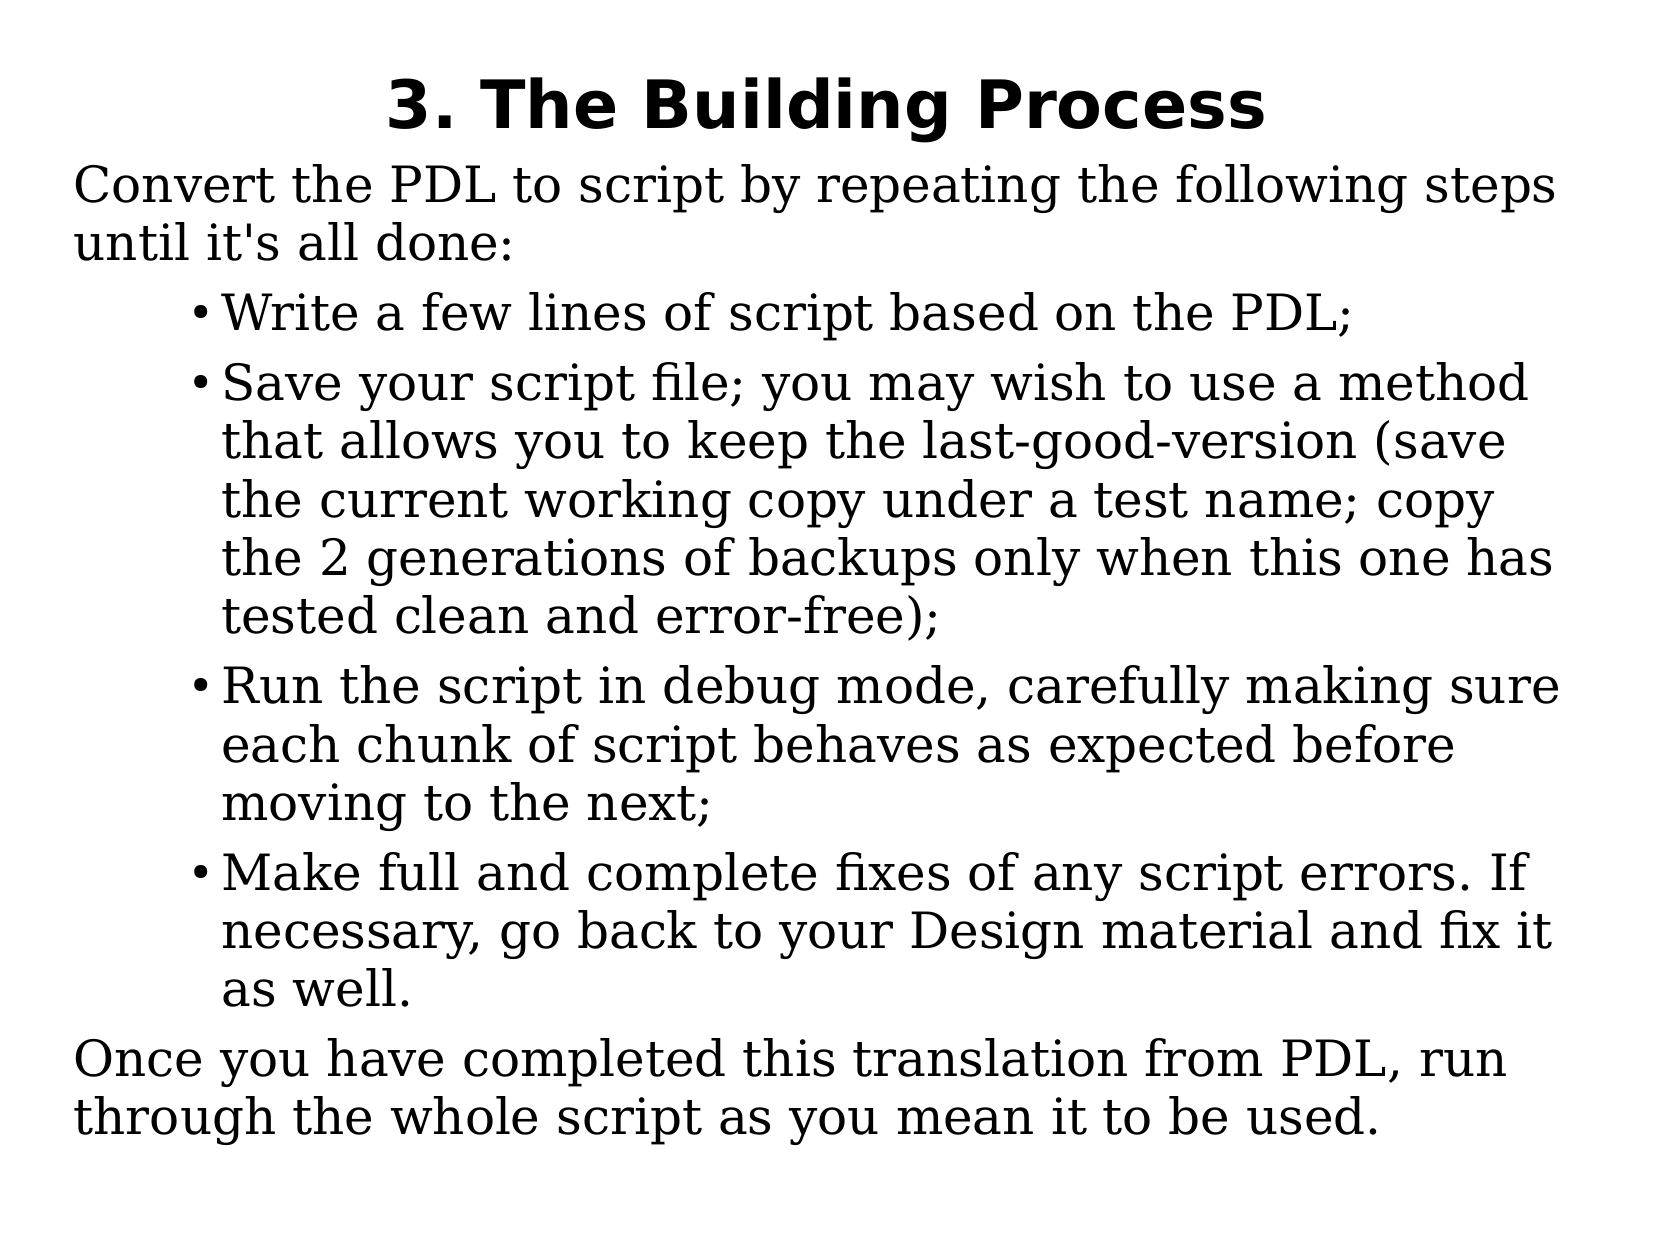

3. The Building Process
Convert the PDL to script by repeating the following steps until it's all done:
Write a few lines of script based on the PDL;
Save your script file; you may wish to use a method that allows you to keep the last-good-version (save the current working copy under a test name; copy the 2 generations of backups only when this one has tested clean and error-free);
Run the script in debug mode, carefully making sure each chunk of script behaves as expected before moving to the next;
Make full and complete fixes of any script errors. If necessary, go back to your Design material and fix it as well.
Once you have completed this translation from PDL, run through the whole script as you mean it to be used.